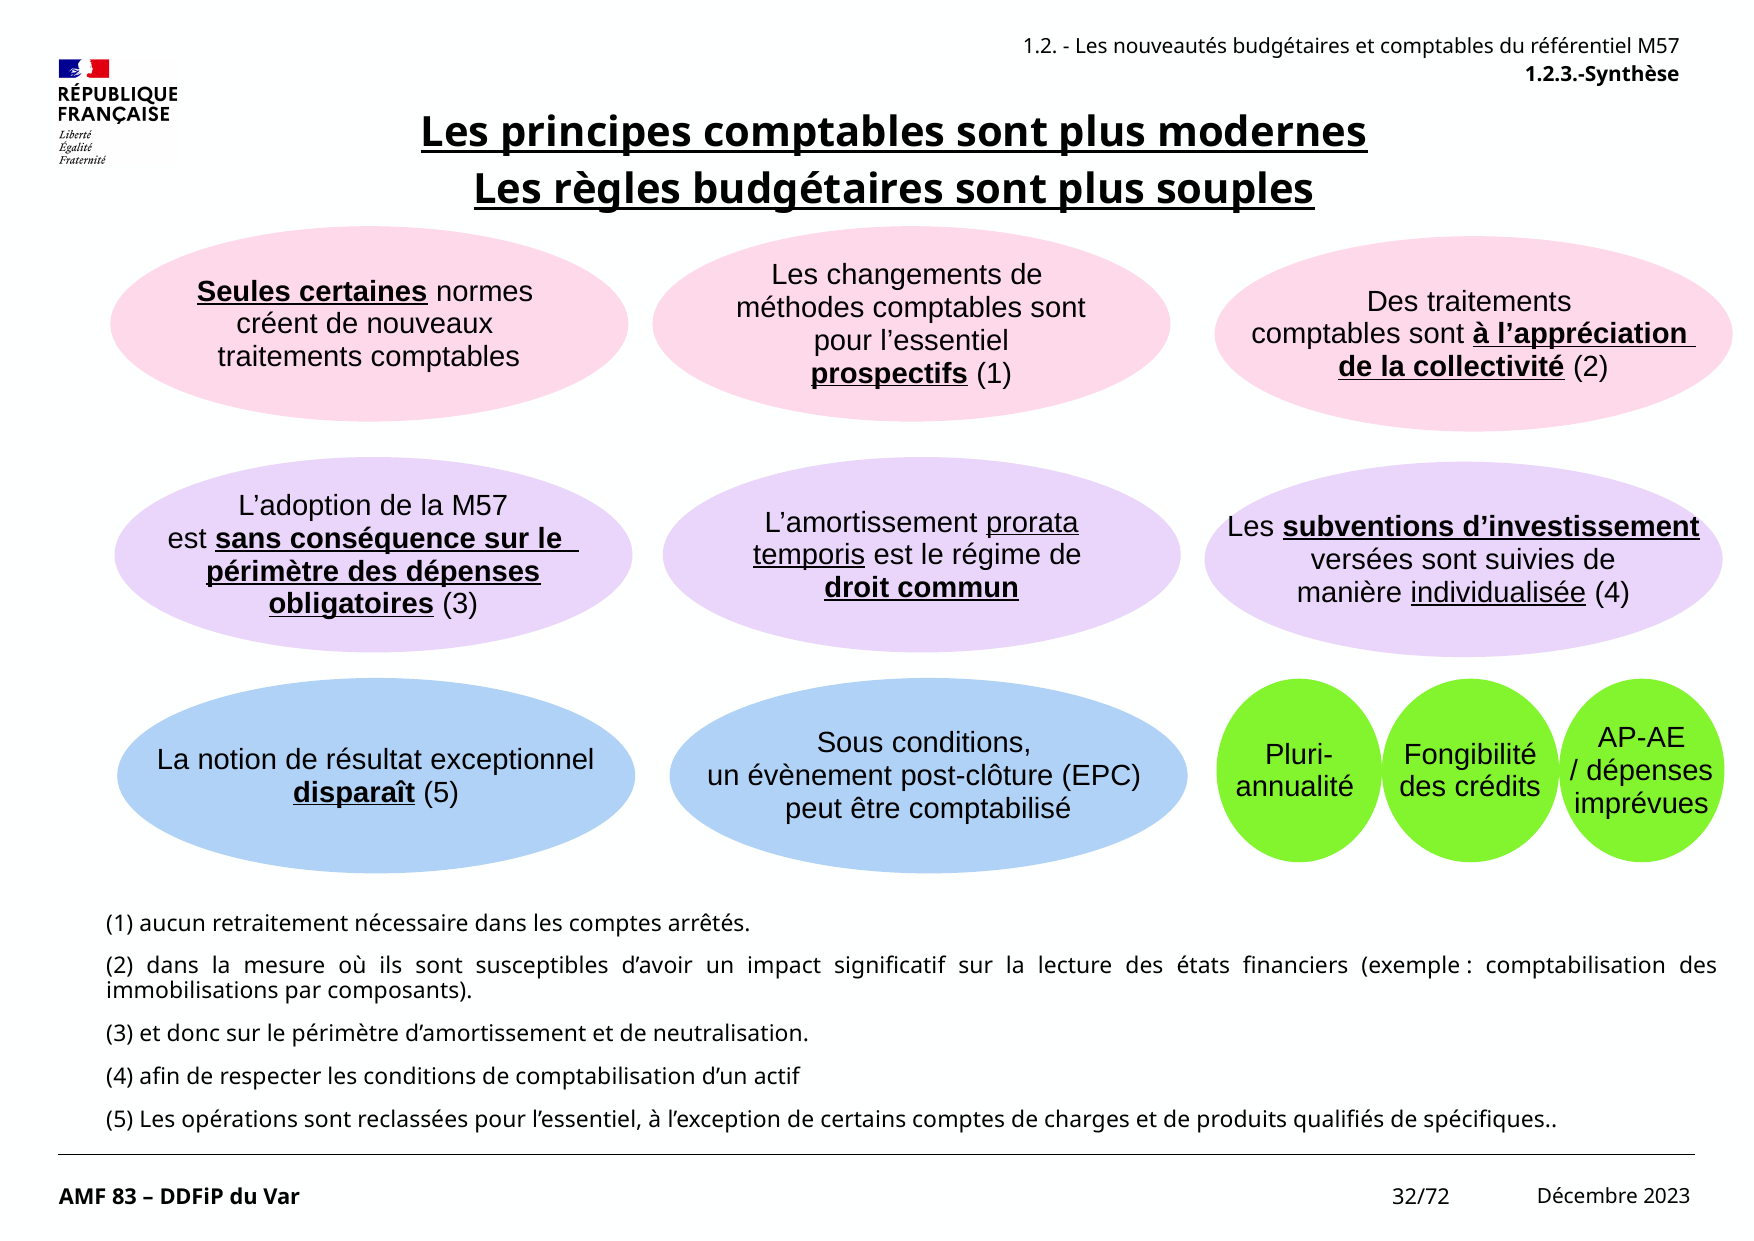

1.2. - Les nouveautés budgétaires et comptables du référentiel M57
1.2.3.-Synthèse
Les principes comptables sont plus modernes
Les règles budgétaires sont plus souples
Seules certaines normes
créent de nouveaux
traitements comptables
Les changements de
méthodes comptables sont
pour l’essentiel
prospectifs (1)
Des traitements
comptables sont à l’appréciation
de la collectivité (2)
L’adoption de la M57
est sans conséquence sur le
périmètre des dépenses
obligatoires (3)
L’amortissement prorata
temporis est le régime de
droit commun
Les subventions d’investissement
versées sont suivies de
manière individualisée (4)
La notion de résultat exceptionnel
disparaît (5)
Sous conditions,
un évènement post-clôture (EPC)
peut être comptabilisé
Pluri-
annualité
Fongibilité
des crédits
AP-AE
/ dépenses
imprévues
# (1) aucun retraitement nécessaire dans les comptes arrêtés.
(2) dans la mesure où ils sont susceptibles d’avoir un impact significatif sur la lecture des états financiers (exemple : comptabilisation des immobilisations par composants).
(3) et donc sur le périmètre d’amortissement et de neutralisation.
(4) afin de respecter les conditions de comptabilisation d’un actif
(5) Les opérations sont reclassées pour l’essentiel, à l’exception de certains comptes de charges et de produits qualifiés de spécifiques..